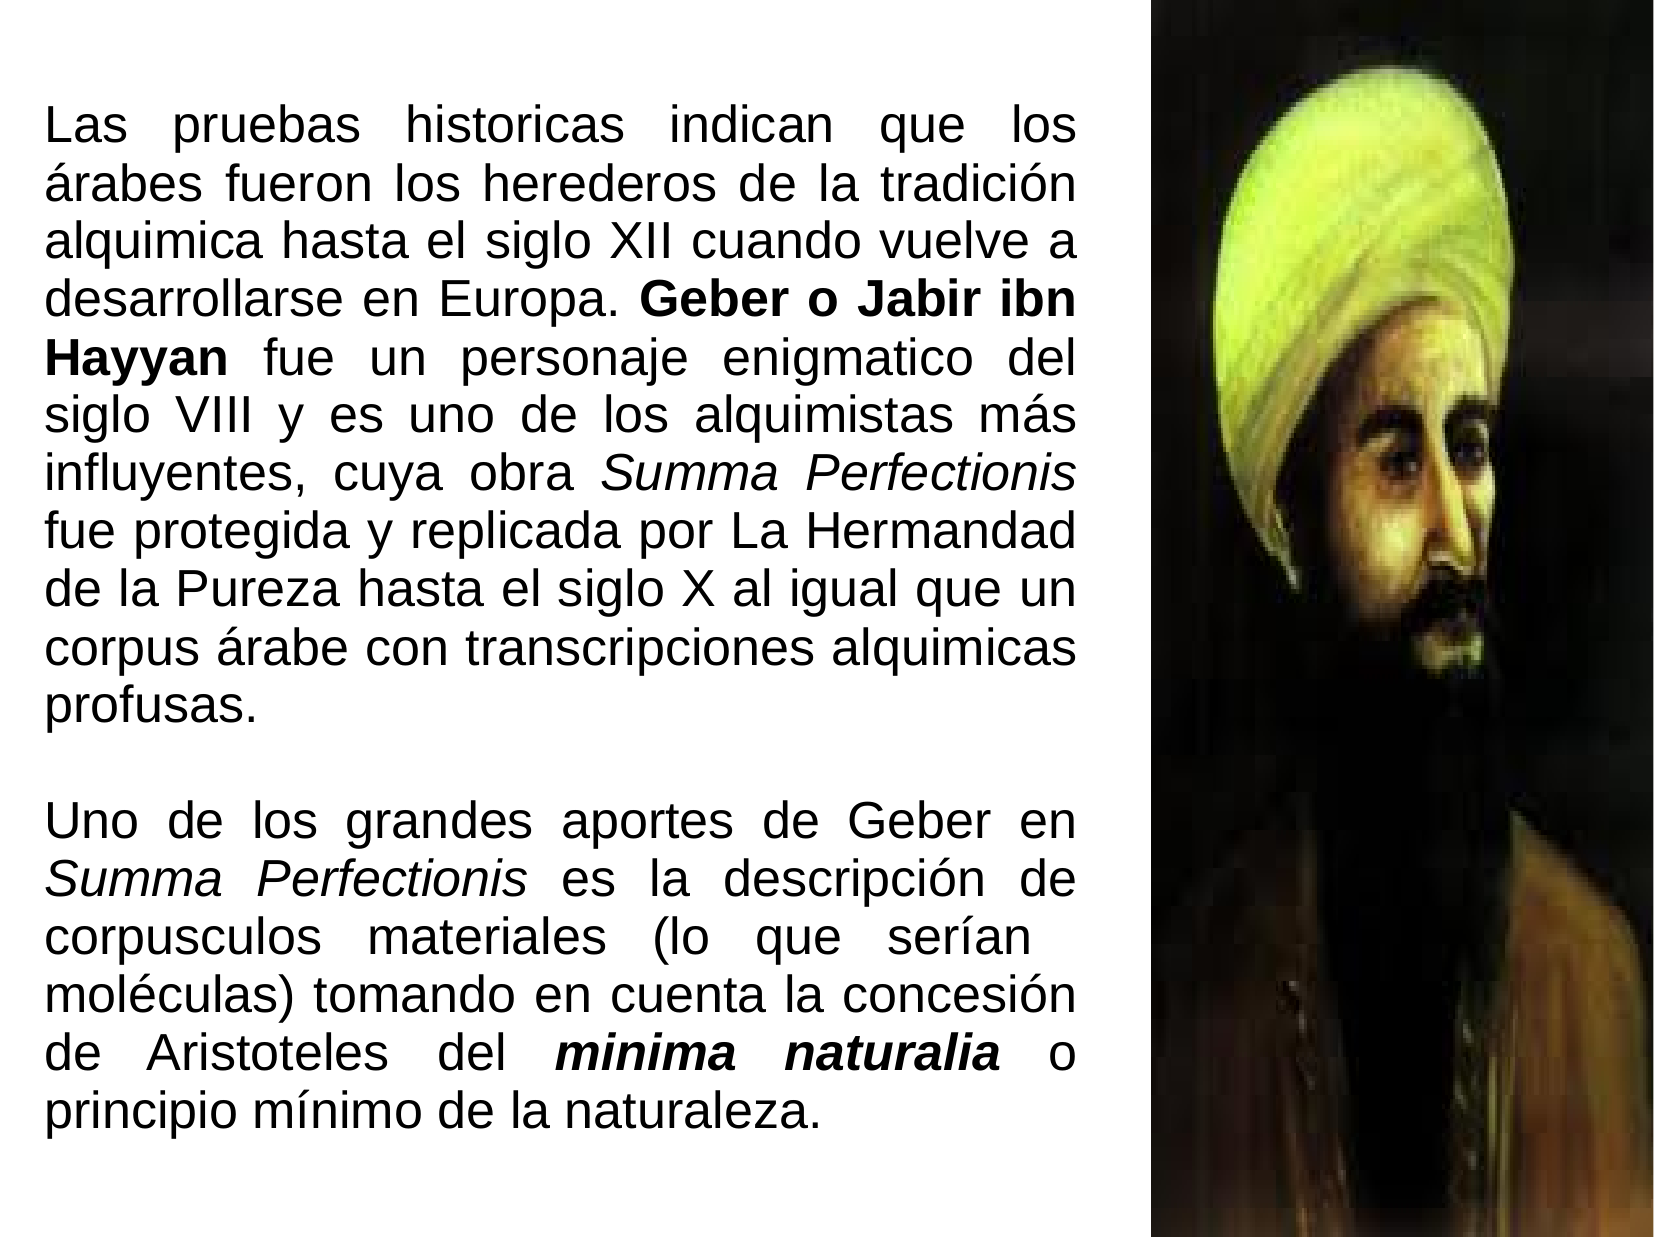

Las pruebas historicas indican que los árabes fueron los herederos de la tradición alquimica hasta el siglo XII cuando vuelve a desarrollarse en Europa. Geber o Jabir ibn Hayyan fue un personaje enigmatico del siglo VIII y es uno de los alquimistas más influyentes, cuya obra Summa Perfectionis fue protegida y replicada por La Hermandad de la Pureza hasta el siglo X al igual que un corpus árabe con transcripciones alquimicas profusas.
Uno de los grandes aportes de Geber en Summa Perfectionis es la descripción de corpusculos materiales (lo que serían moléculas) tomando en cuenta la concesión de Aristoteles del minima naturalia o principio mínimo de la naturaleza.